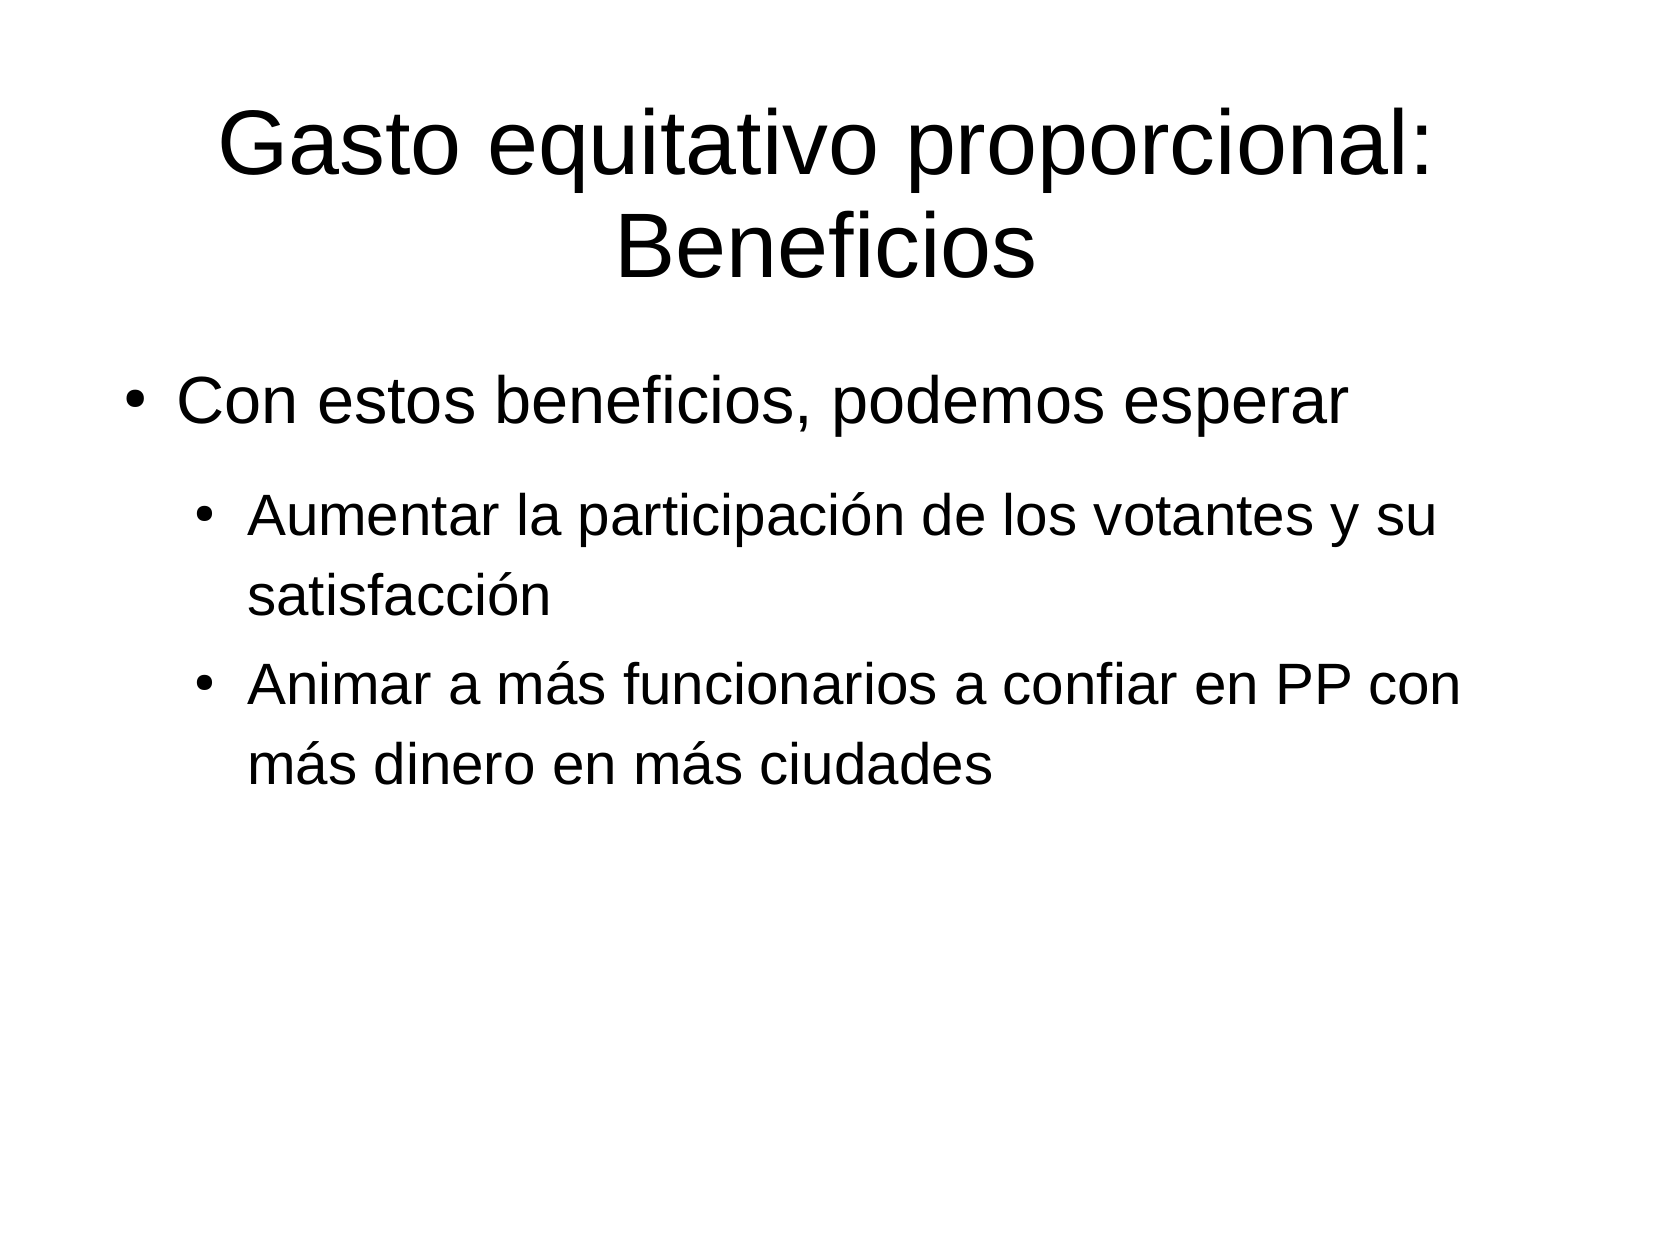

Gasto equitativo proporcional: Beneficios
# Con estos beneficios, podemos esperar
Aumentar la participación de los votantes y su satisfacción
Animar a más funcionarios a confiar en PP con más dinero en más ciudades